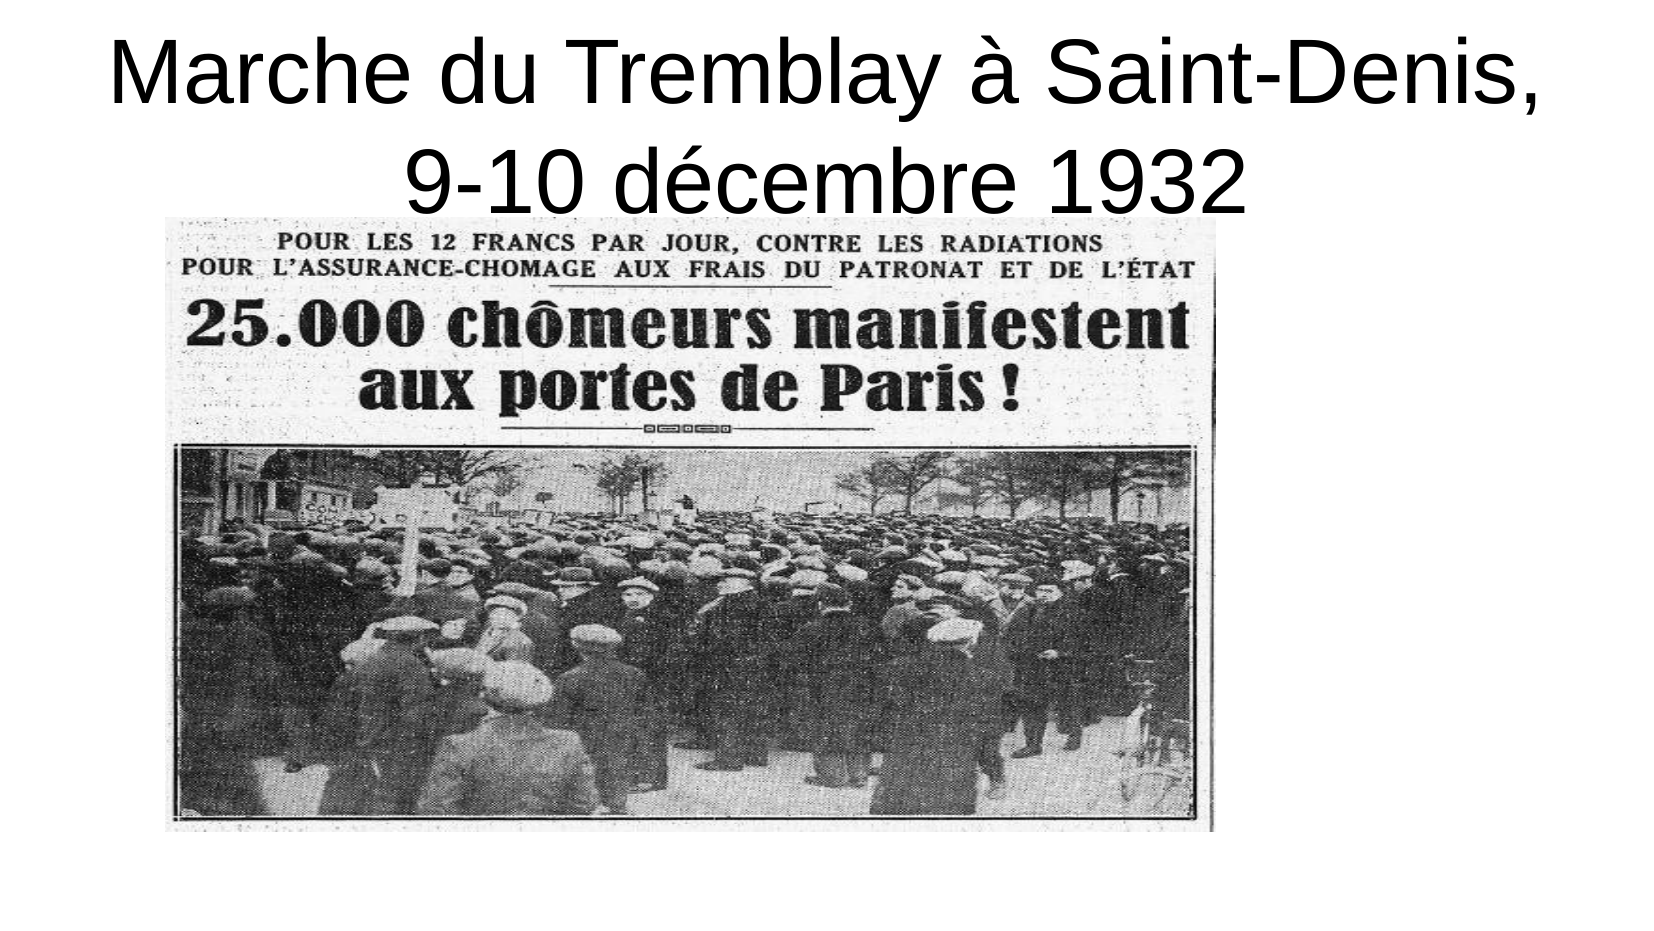

# Marche du Tremblay à Saint-Denis, 9-10 décembre 1932